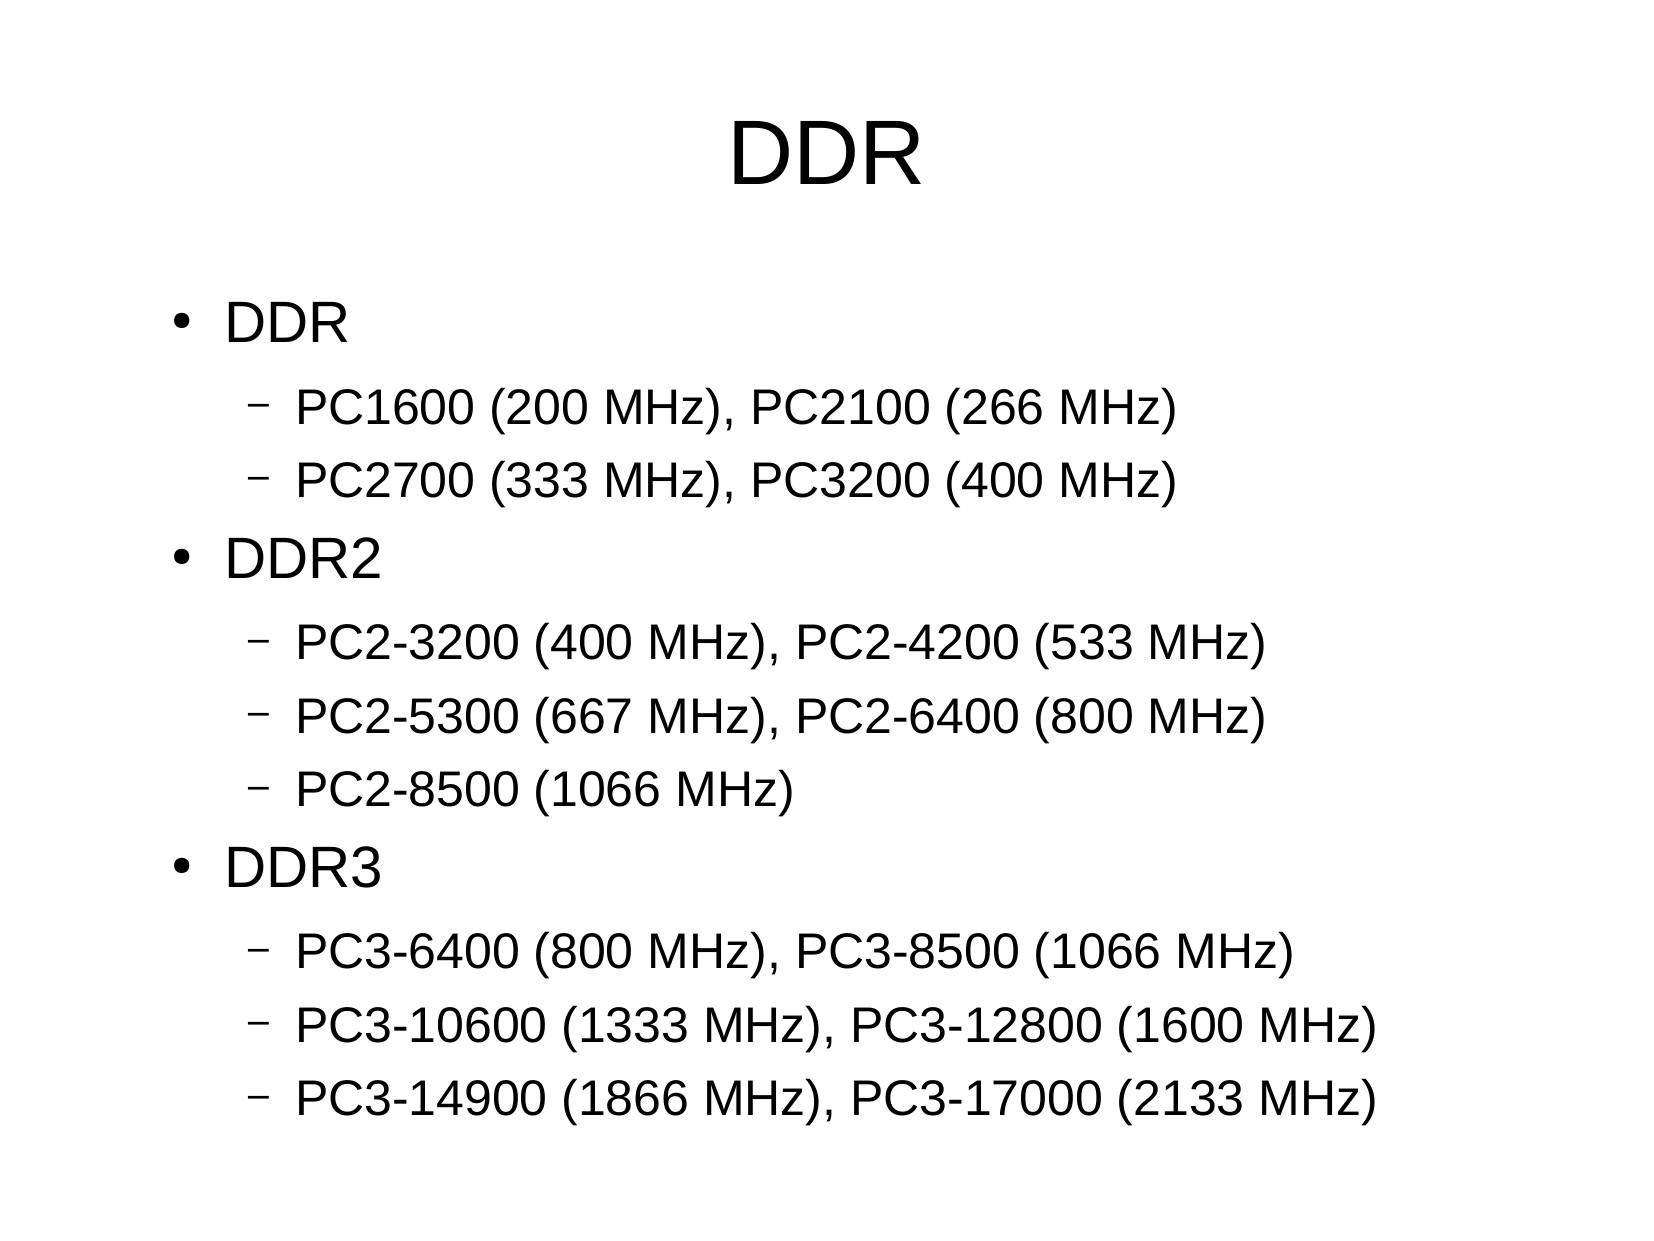

# DDR
DDR
PC1600 (200 MHz), PC2100 (266 MHz)
PC2700 (333 MHz), PC3200 (400 MHz)
DDR2
PC2-3200 (400 MHz), PC2-4200 (533 MHz)
PC2-5300 (667 MHz), PC2-6400 (800 MHz)
PC2-8500 (1066 MHz)
DDR3
PC3-6400 (800 MHz), PC3-8500 (1066 MHz)
PC3-10600 (1333 MHz), PC3-12800 (1600 MHz)
PC3-14900 (1866 MHz), PC3-17000 (2133 MHz)